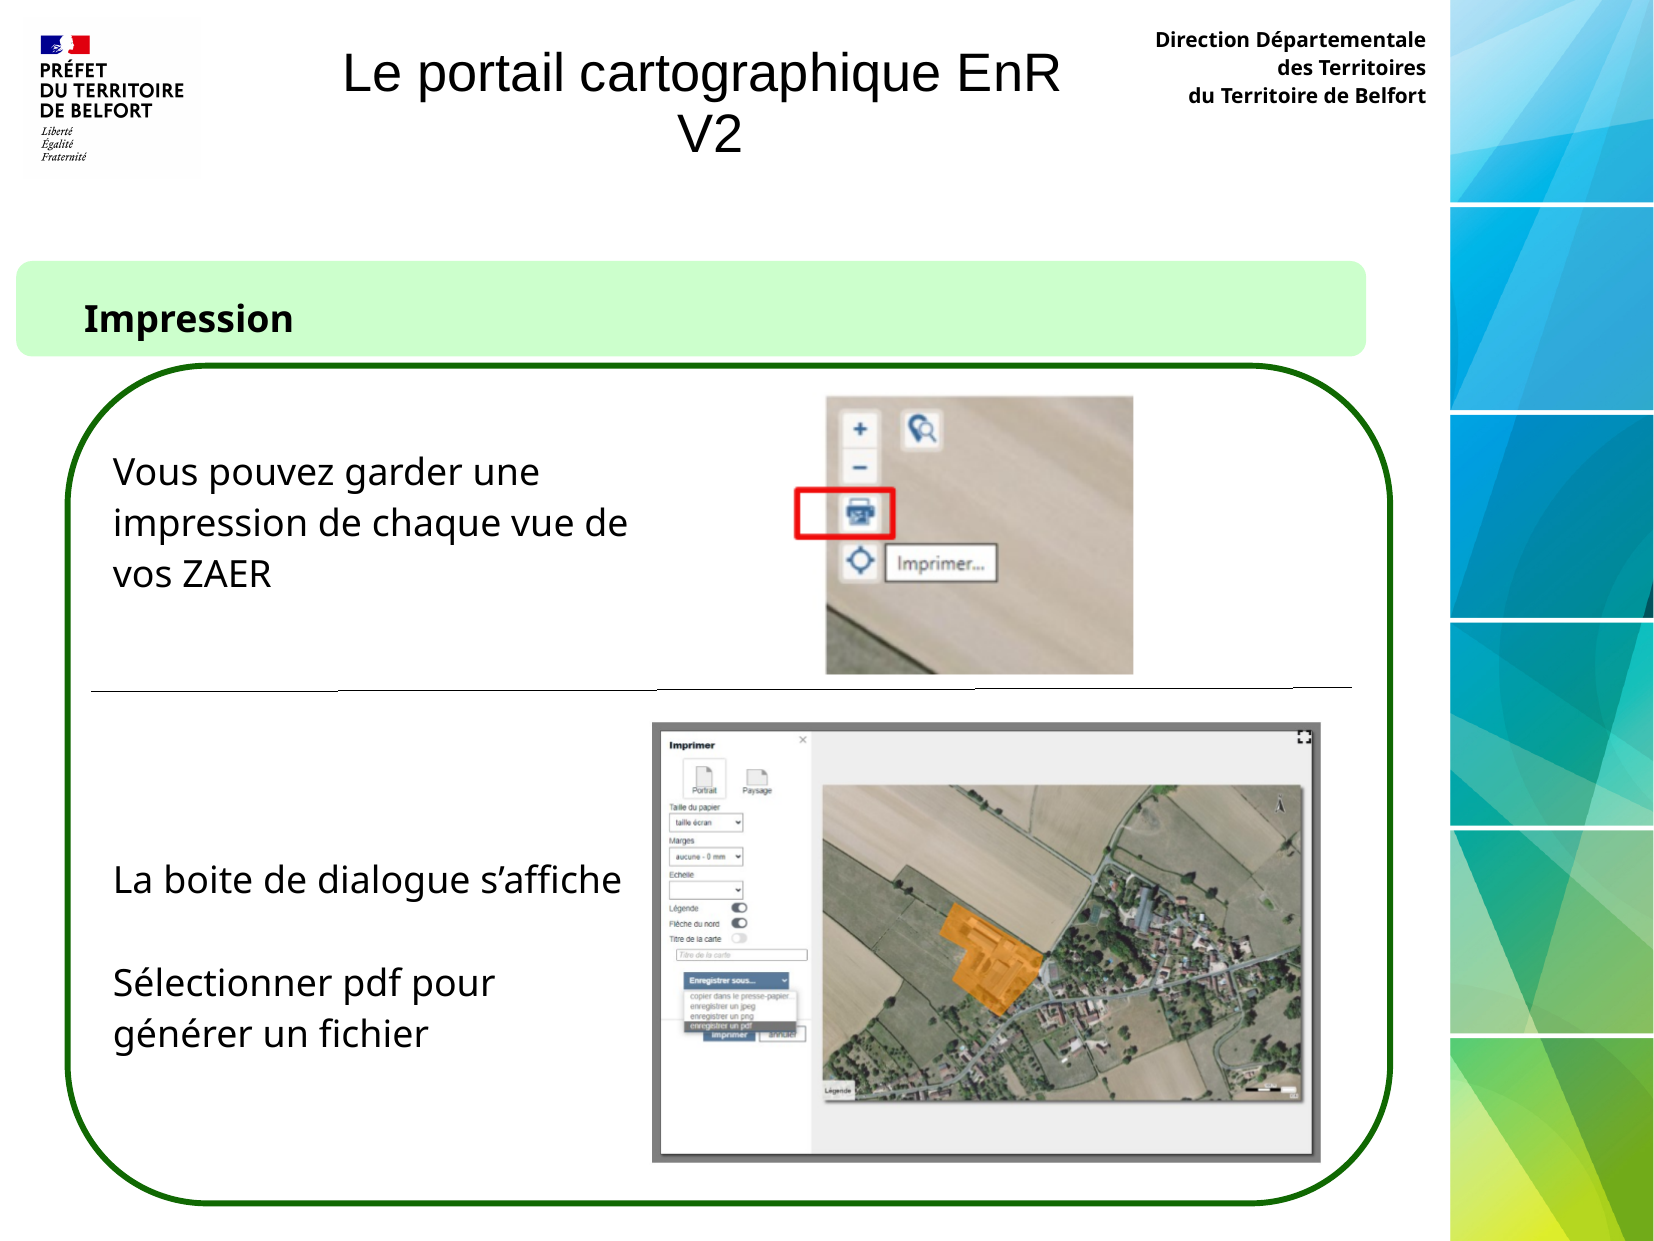

# Le portail cartographique EnR V2
 Impression
Vous pouvez garder une impression de chaque vue de vos ZAER
La boite de dialogue s’affiche
Sélectionner pdf pour générer un fichier